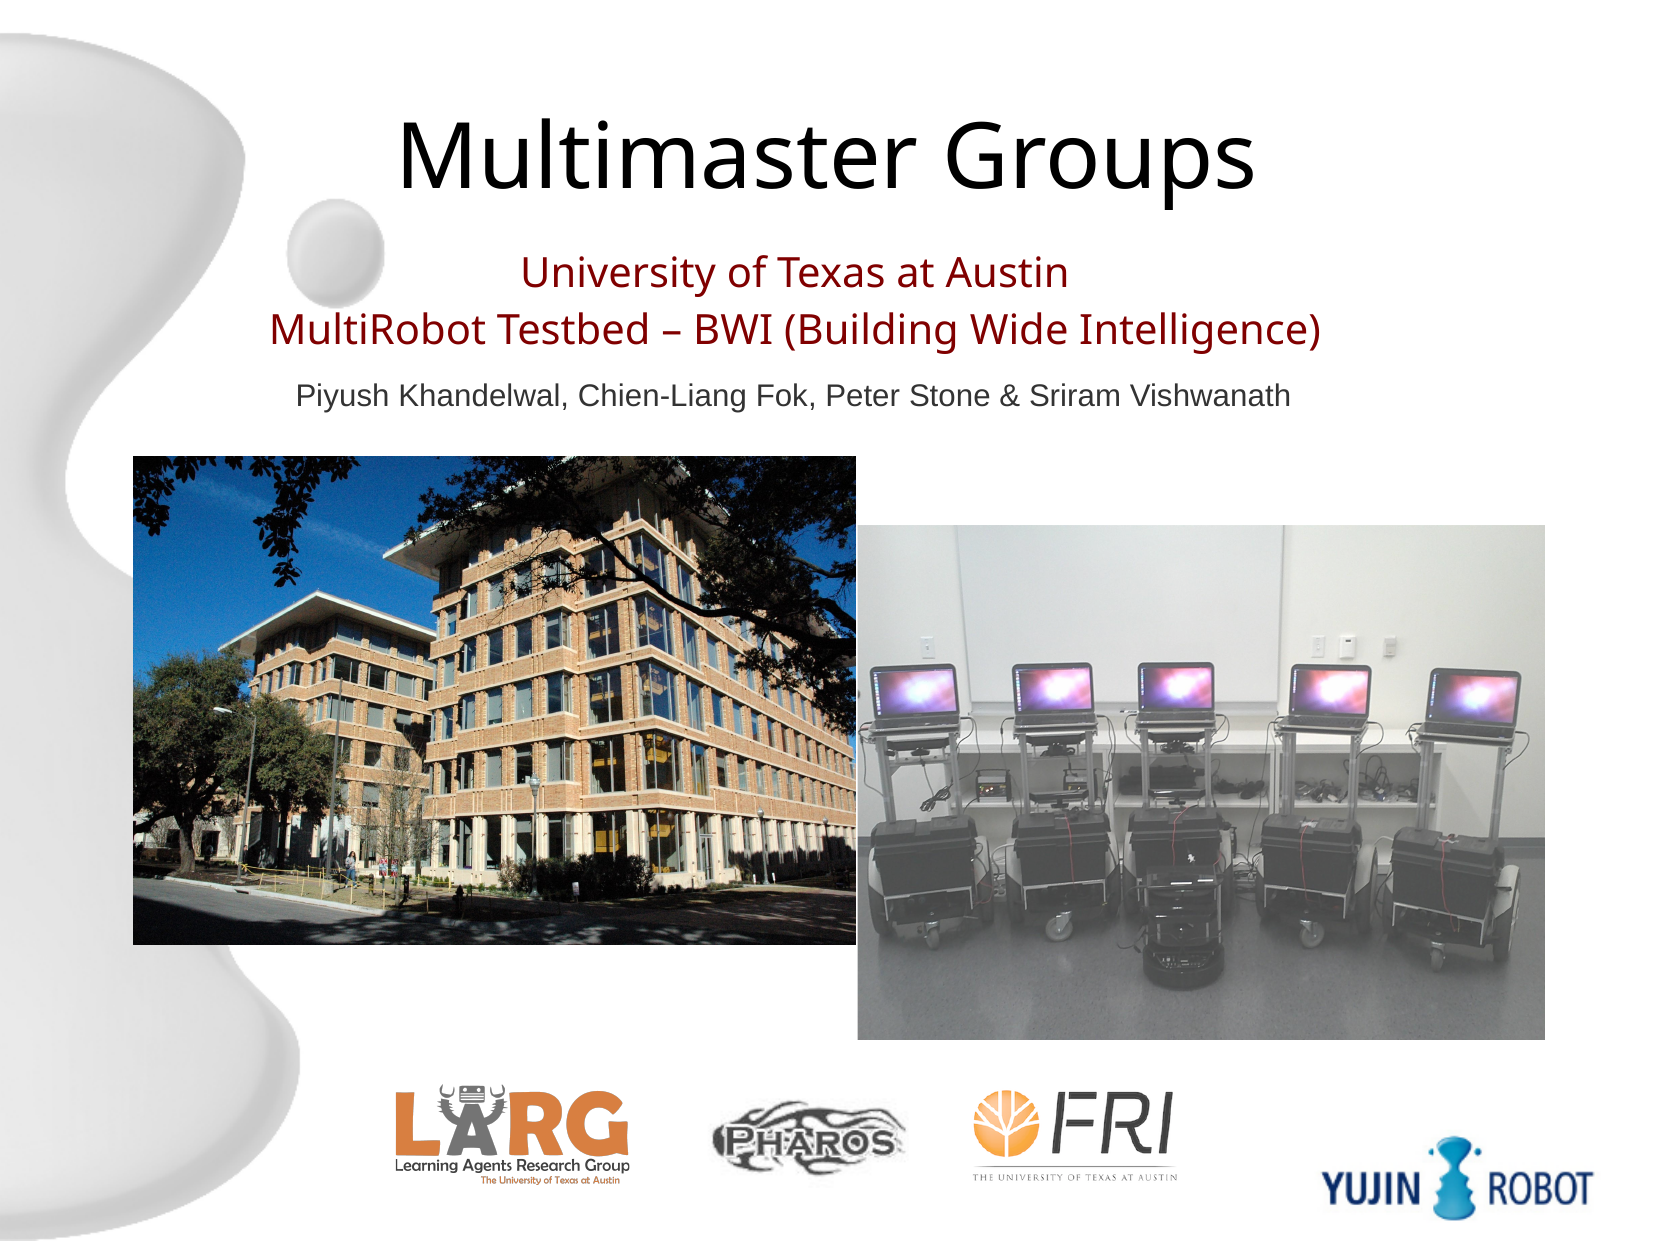

# Multimaster Groups
University of Texas at Austin
MultiRobot Testbed – BWI (Building Wide Intelligence)
Piyush Khandelwal, Chien-Liang Fok, Peter Stone & Sriram Vishwanath